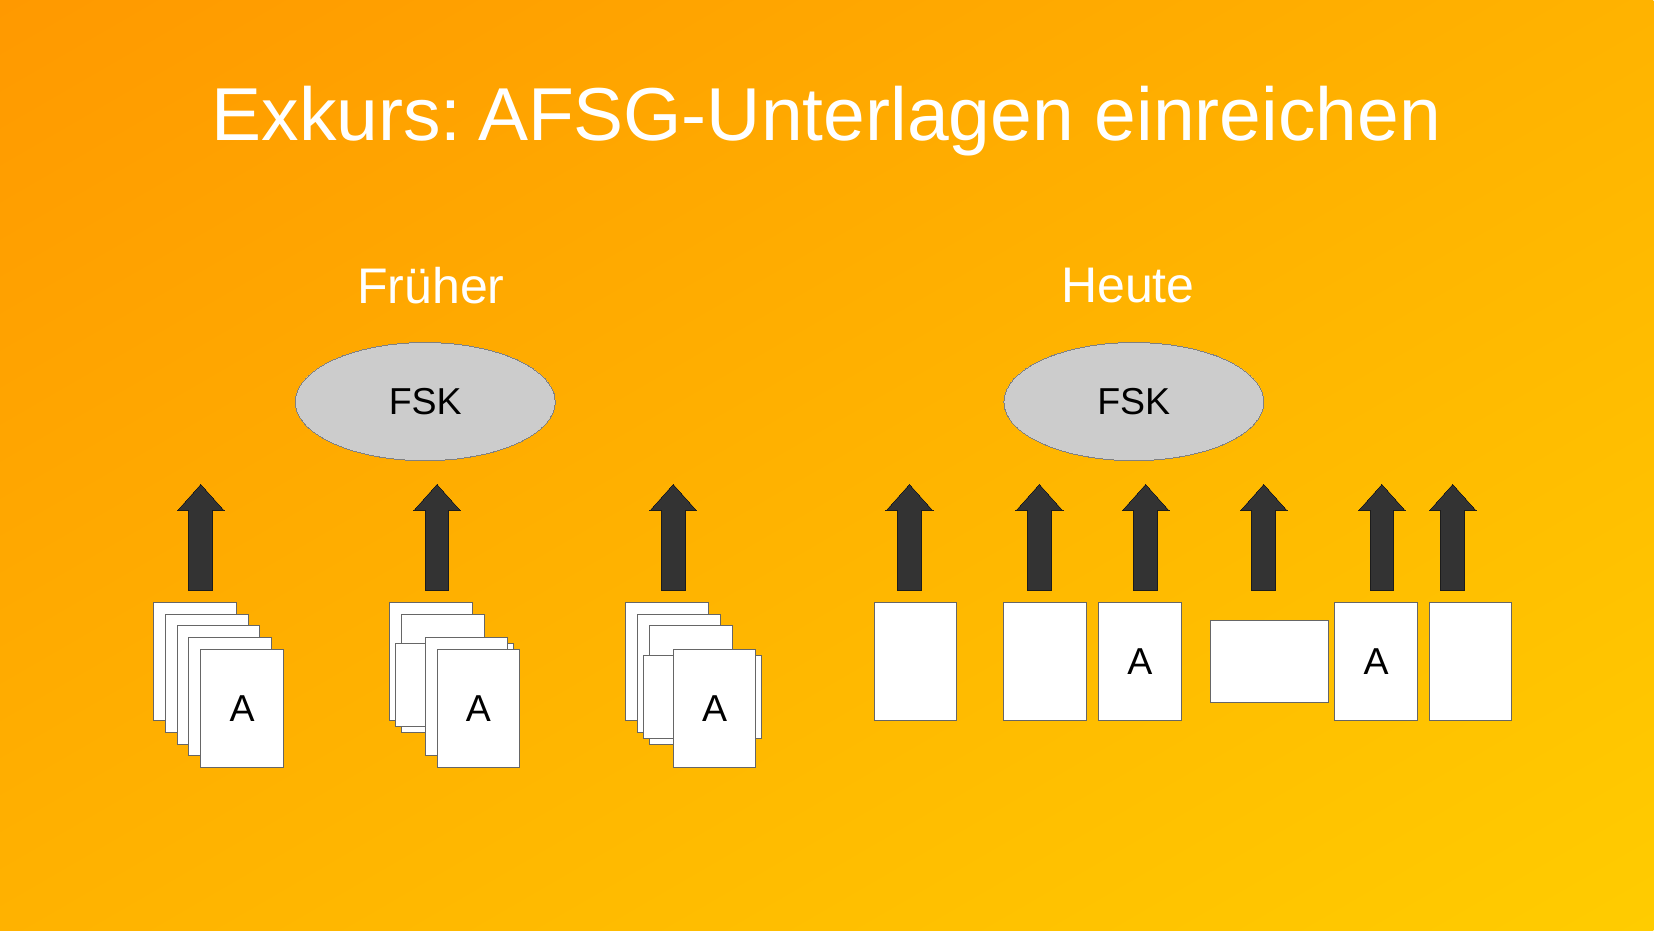

# Exkurs: AFSG-Unterlagen einreichen
Heute
Früher
FSK
FSK
A
A
A
A
A